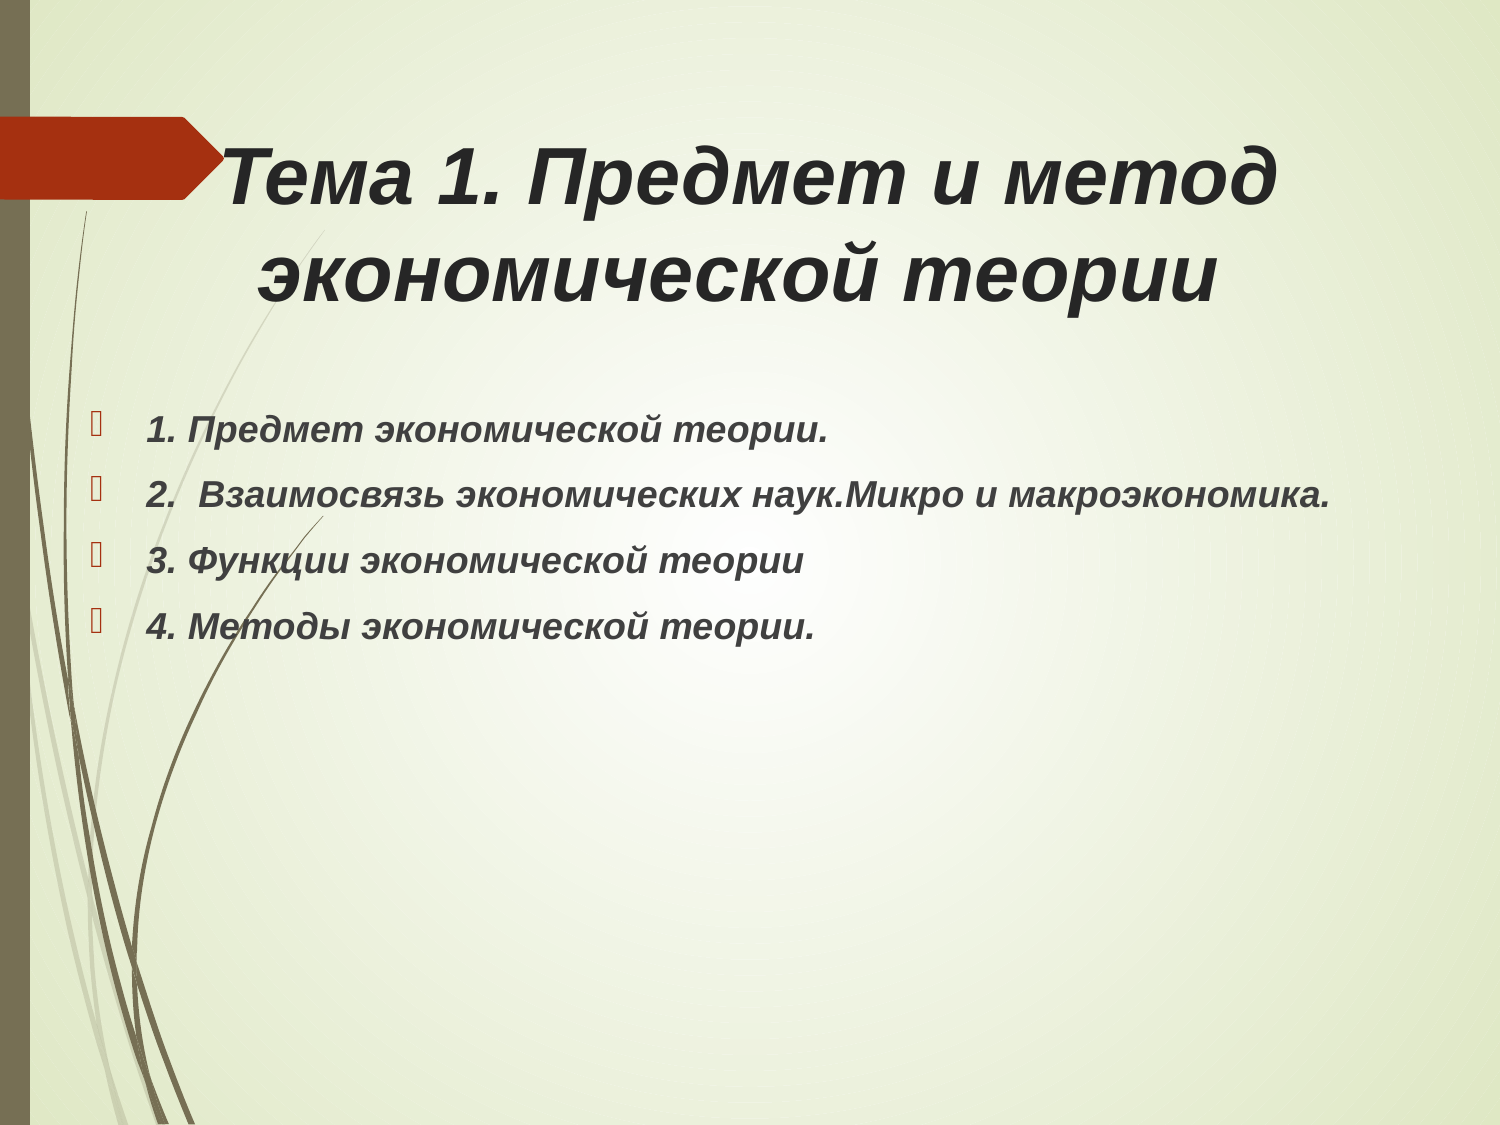

# Тема 1. Предмет и метод экономической теории
1. Предмет экономической теории.
2. Взаимосвязь экономических наук.Микро и макроэкономика.
3. Функции экономической теории
4. Методы экономической теории.